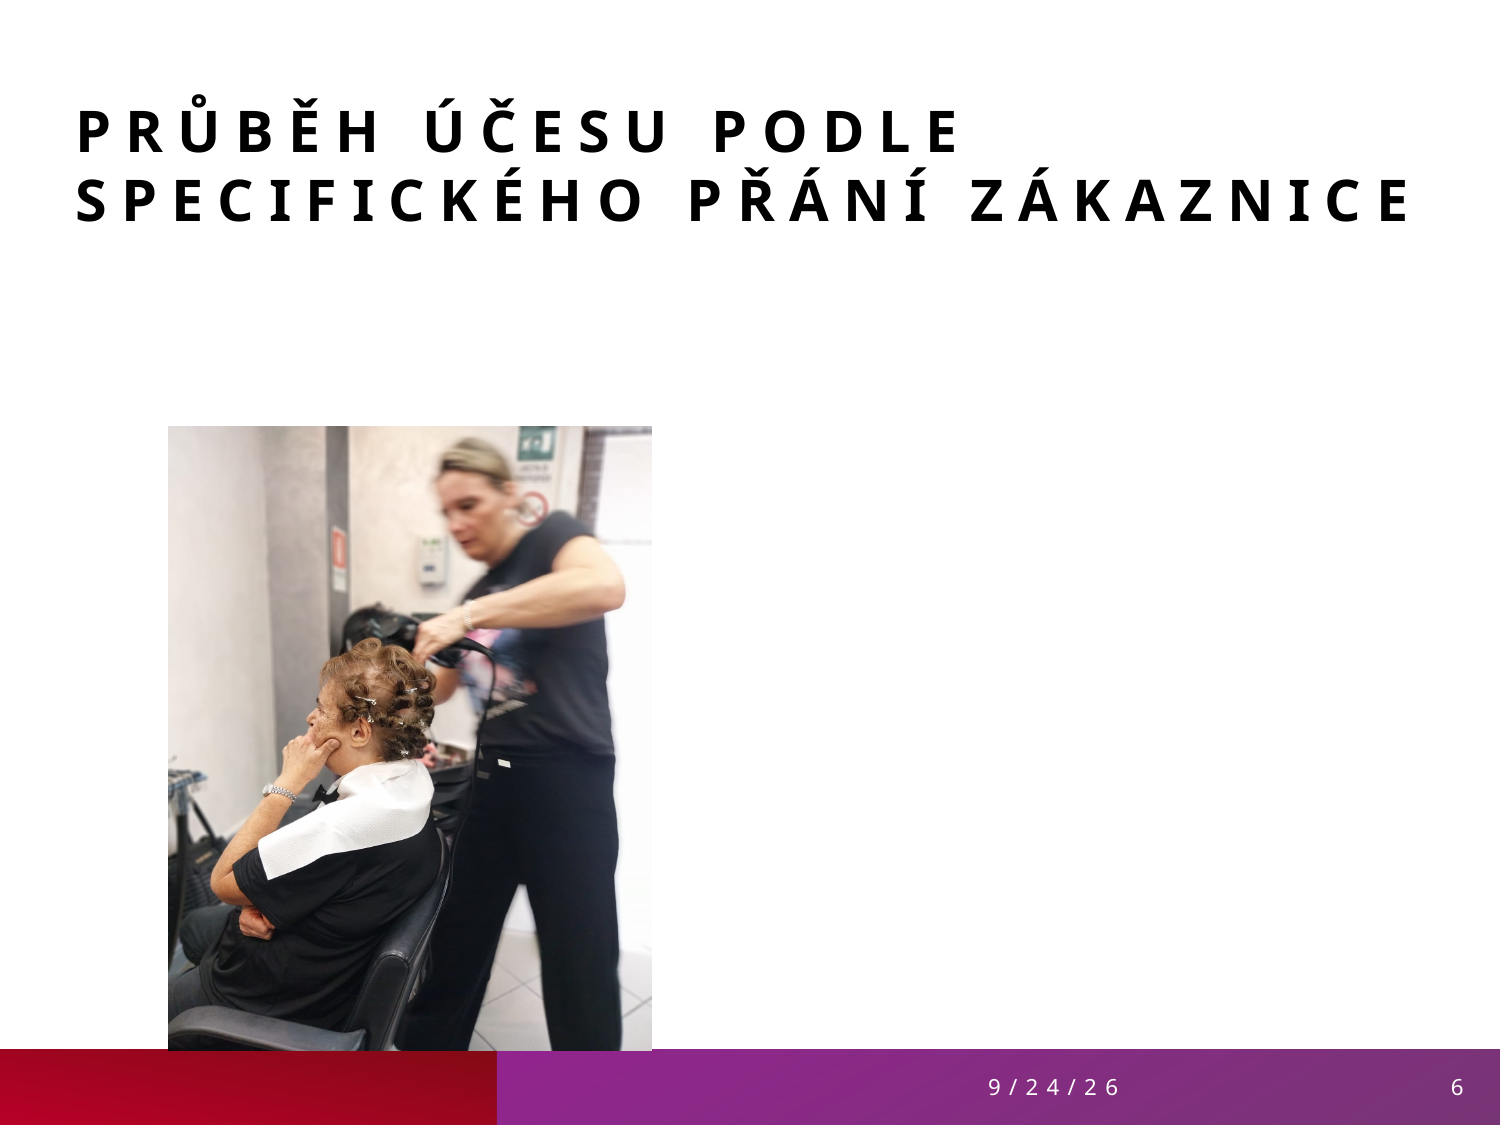

# Průběh účesu podle specifického přání zákaznice